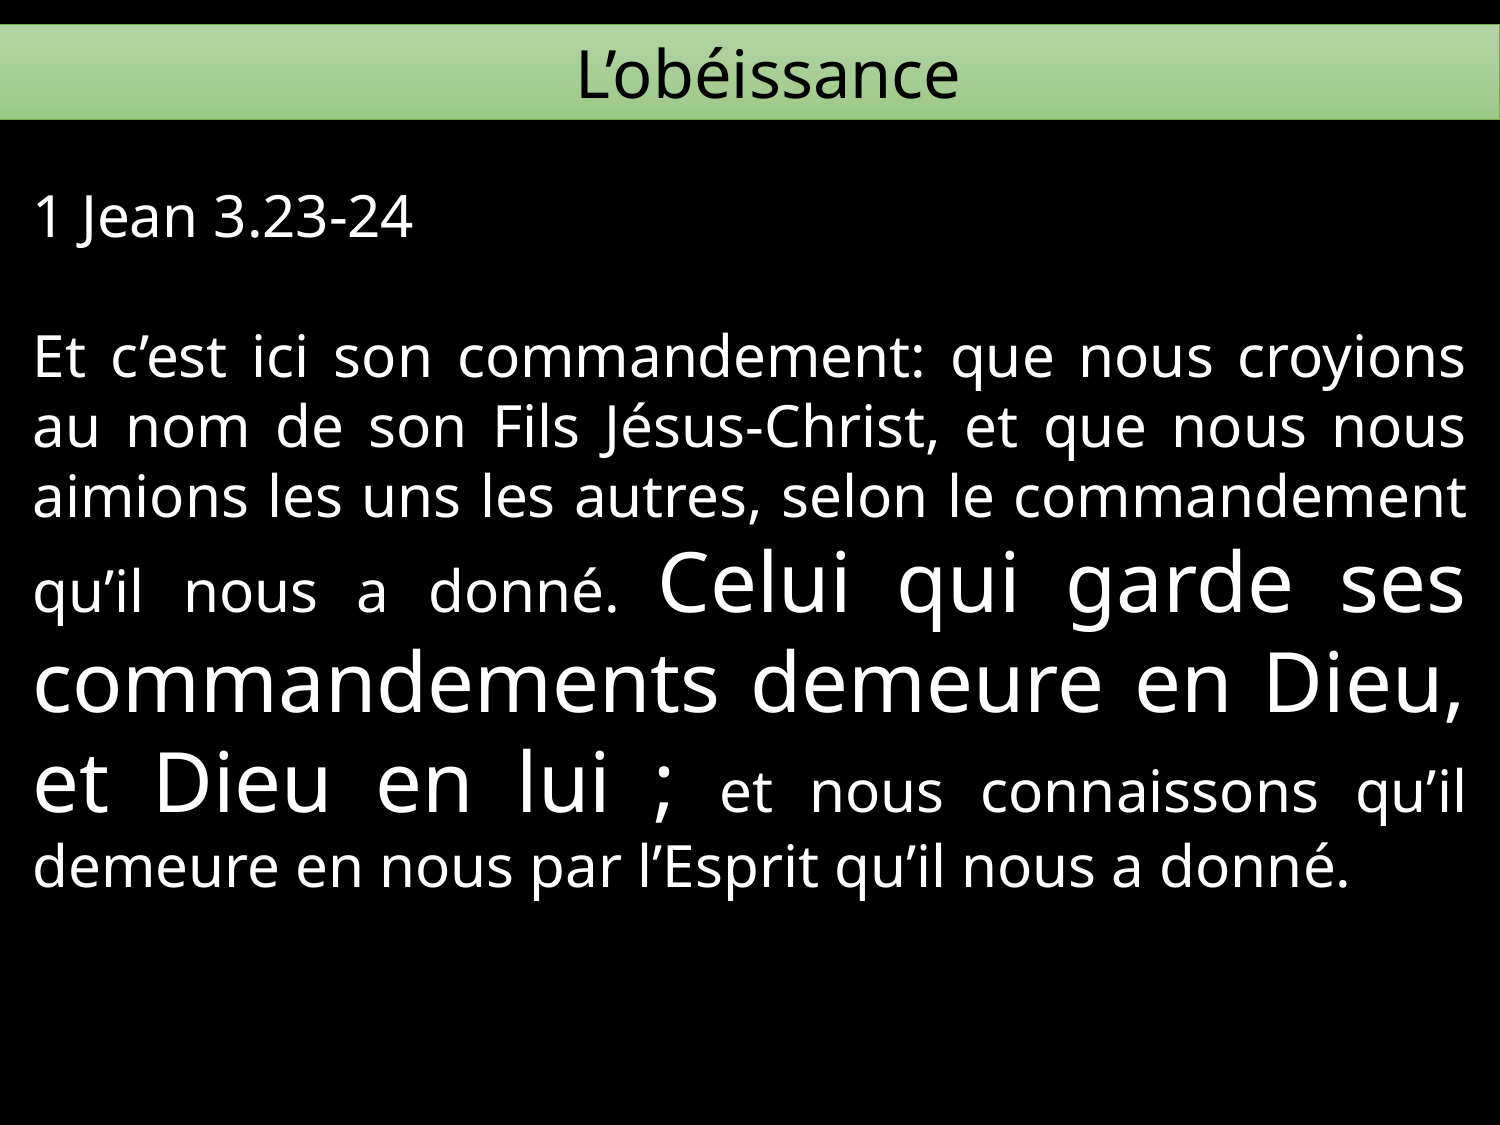

L’obéissance
1 Jean 3.23-24
Et c’est ici son commandement: que nous croyions au nom de son Fils Jésus-Christ, et que nous nous aimions les uns les autres, selon le commandement qu’il nous a donné. Celui qui garde ses commandements demeure en Dieu, et Dieu en lui ; et nous connaissons qu’il demeure en nous par l’Esprit qu’il nous a donné.